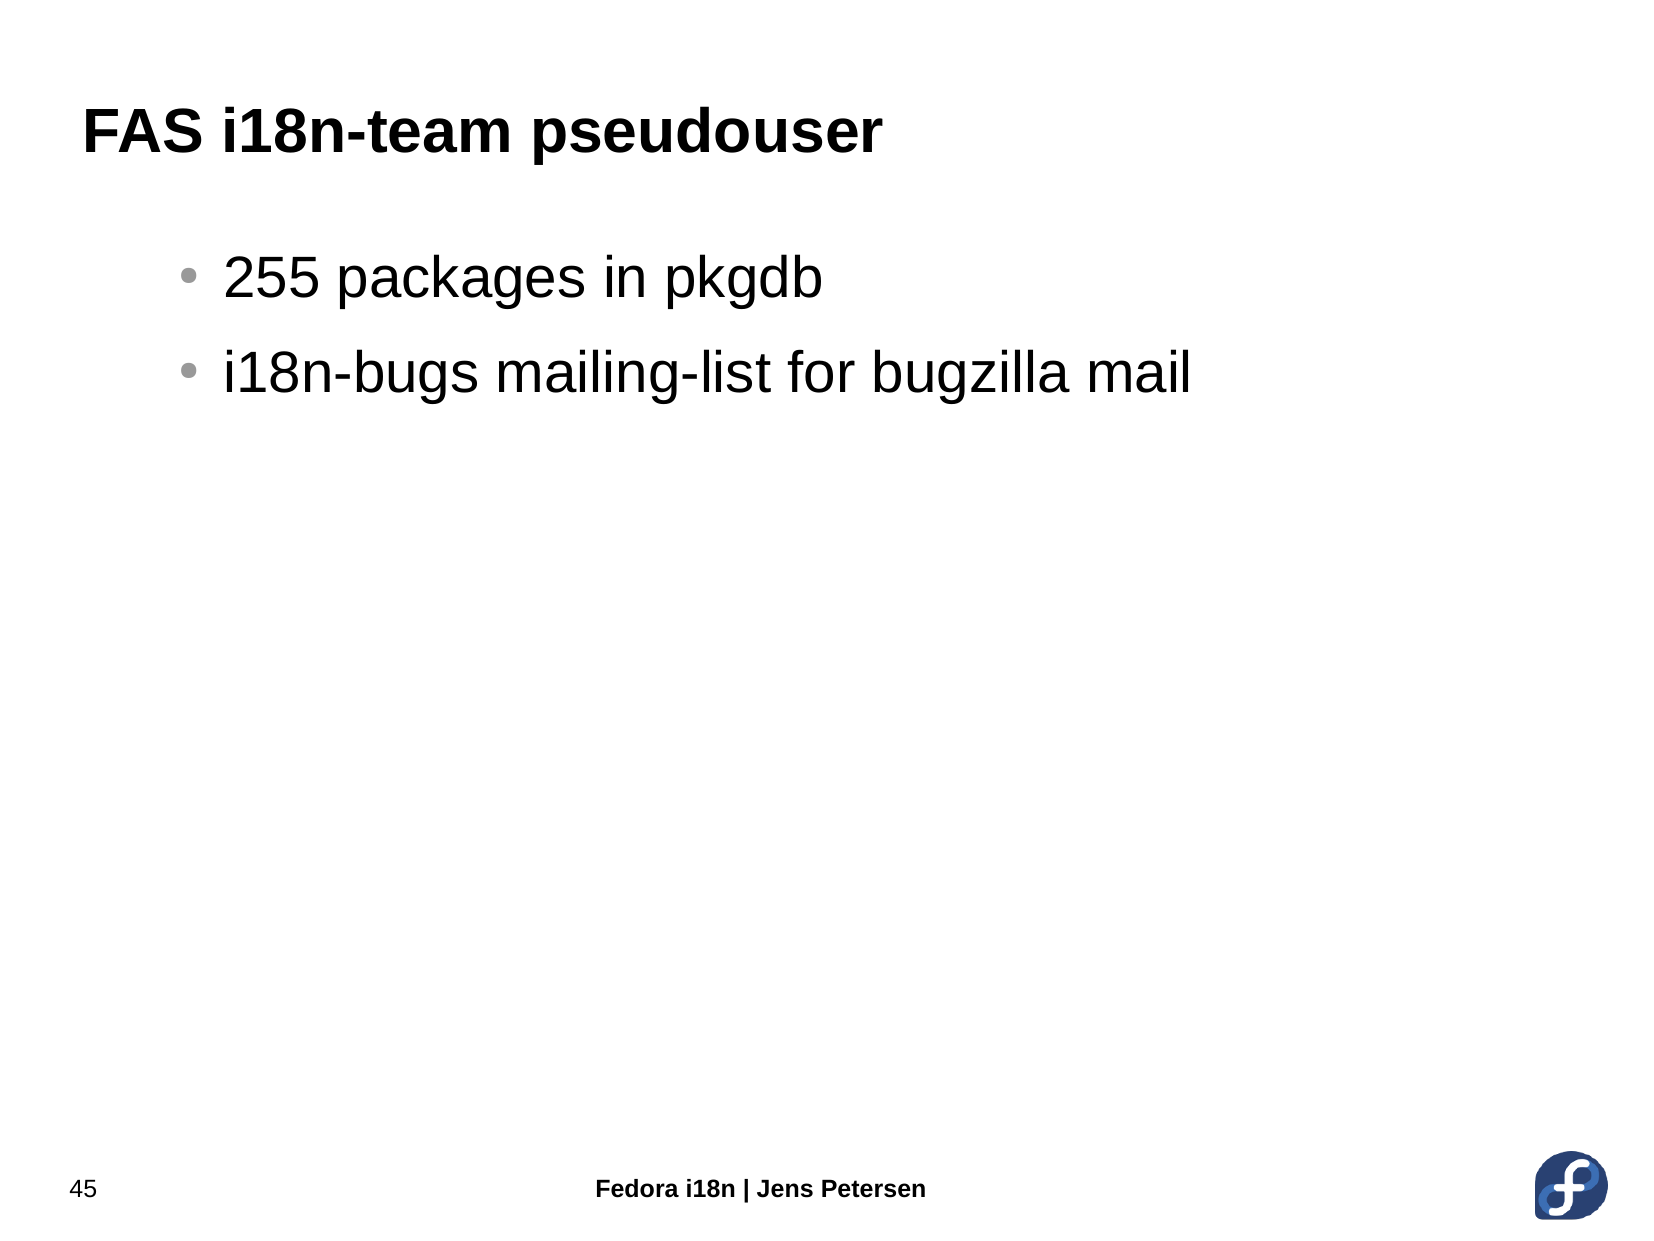

# FAS i18n-team pseudouser
255 packages in pkgdb
i18n-bugs mailing-list for bugzilla mail